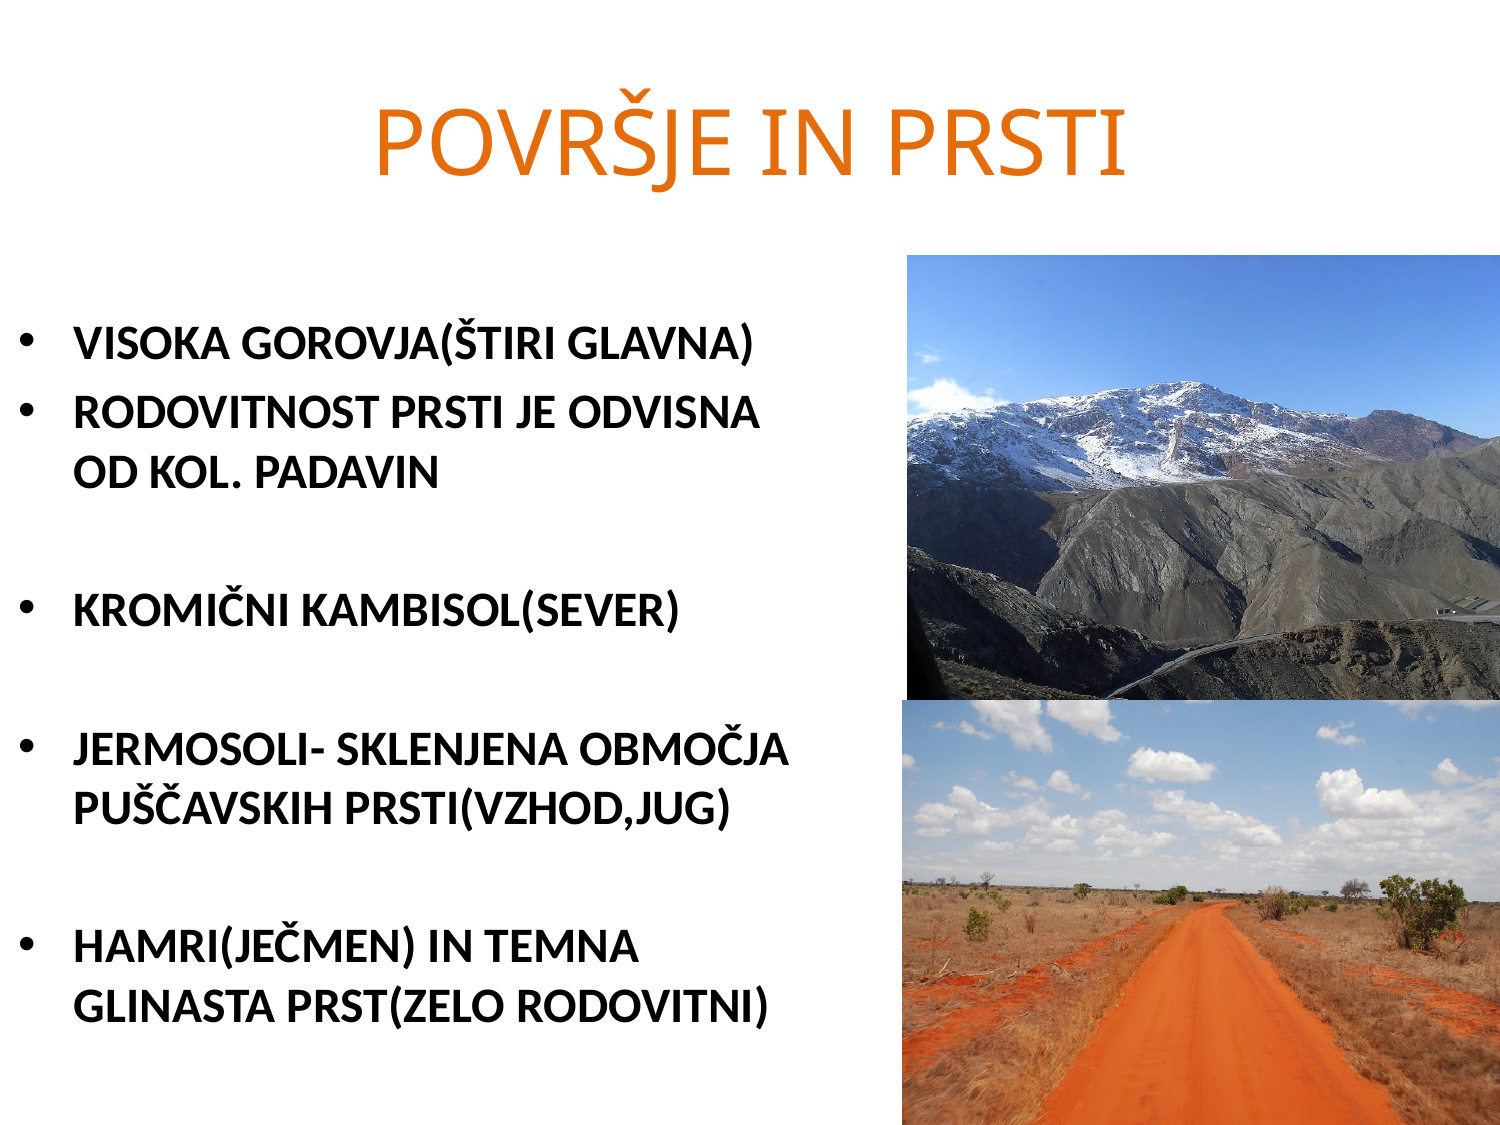

# POVRŠJE IN PRSTI
VISOKA GOROVJA(ŠTIRI GLAVNA)
RODOVITNOST PRSTI JE ODVISNA OD KOL. PADAVIN
KROMIČNI KAMBISOL(SEVER)
JERMOSOLI- SKLENJENA OBMOČJA PUŠČAVSKIH PRSTI(VZHOD,JUG)
HAMRI(JEČMEN) IN TEMNA GLINASTA PRST(ZELO RODOVITNI)